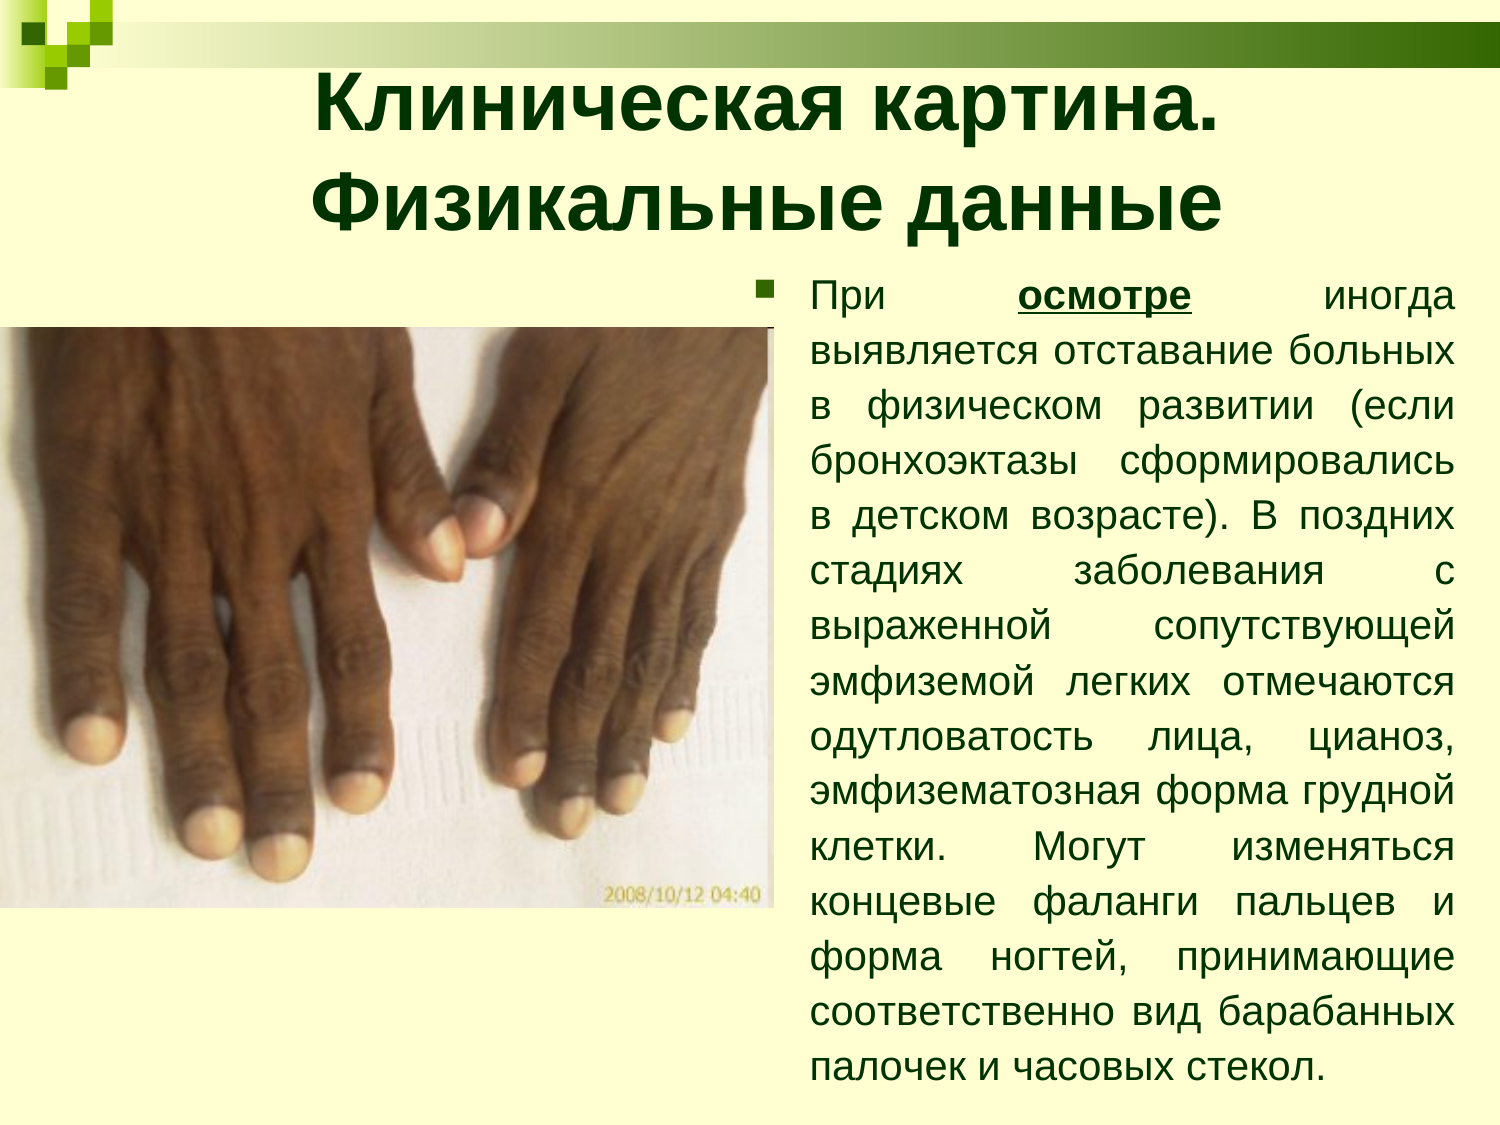

# Клиническая картина. Физикальные данные
При осмотре иногда выявляется отставание больных в физическом развитии (если бронхоэктазы сформировались в детском возрасте). В поздних стадиях заболевания с выраженной сопутствующей эмфиземой легких отмечаются одутловатость лица, цианоз, эмфизематозная форма грудной клетки. Могут изменяться концевые фаланги пальцев и форма ногтей, принимающие соответственно вид барабанных палочек и часовых стекол.